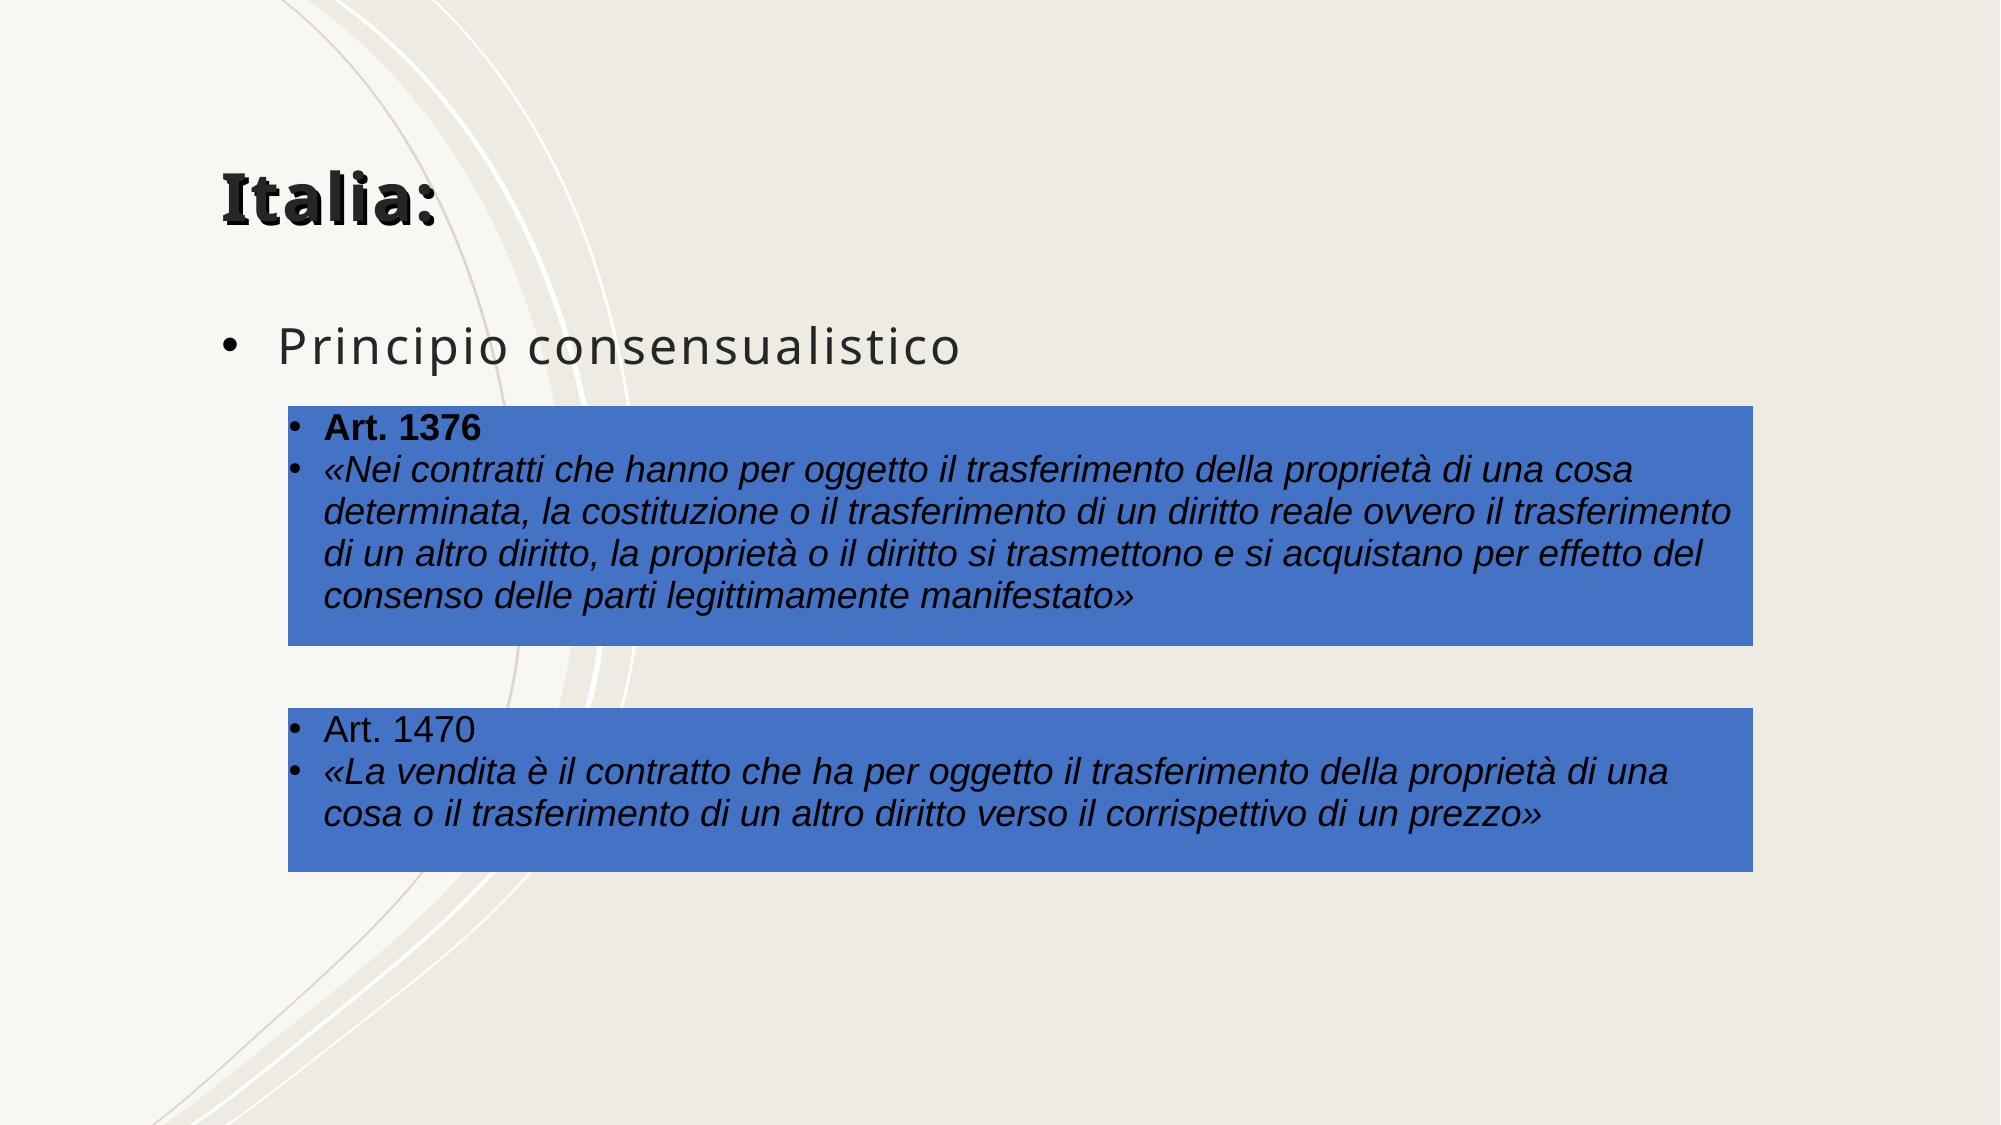

# Italia:
Principio consensualistico
| Art. 1376 «Nei contratti che hanno per oggetto il trasferimento della proprietà di una cosa determinata, la costituzione o il trasferimento di un diritto reale ovvero il trasferimento di un altro diritto, la proprietà o il diritto si trasmettono e si acquistano per effetto del consenso delle parti legittimamente manifestato» |
| --- |
| Art. 1470 «La vendita è il contratto che ha per oggetto il trasferimento della proprietà di una cosa o il trasferimento di un altro diritto verso il corrispettivo di un prezzo» |
| --- |